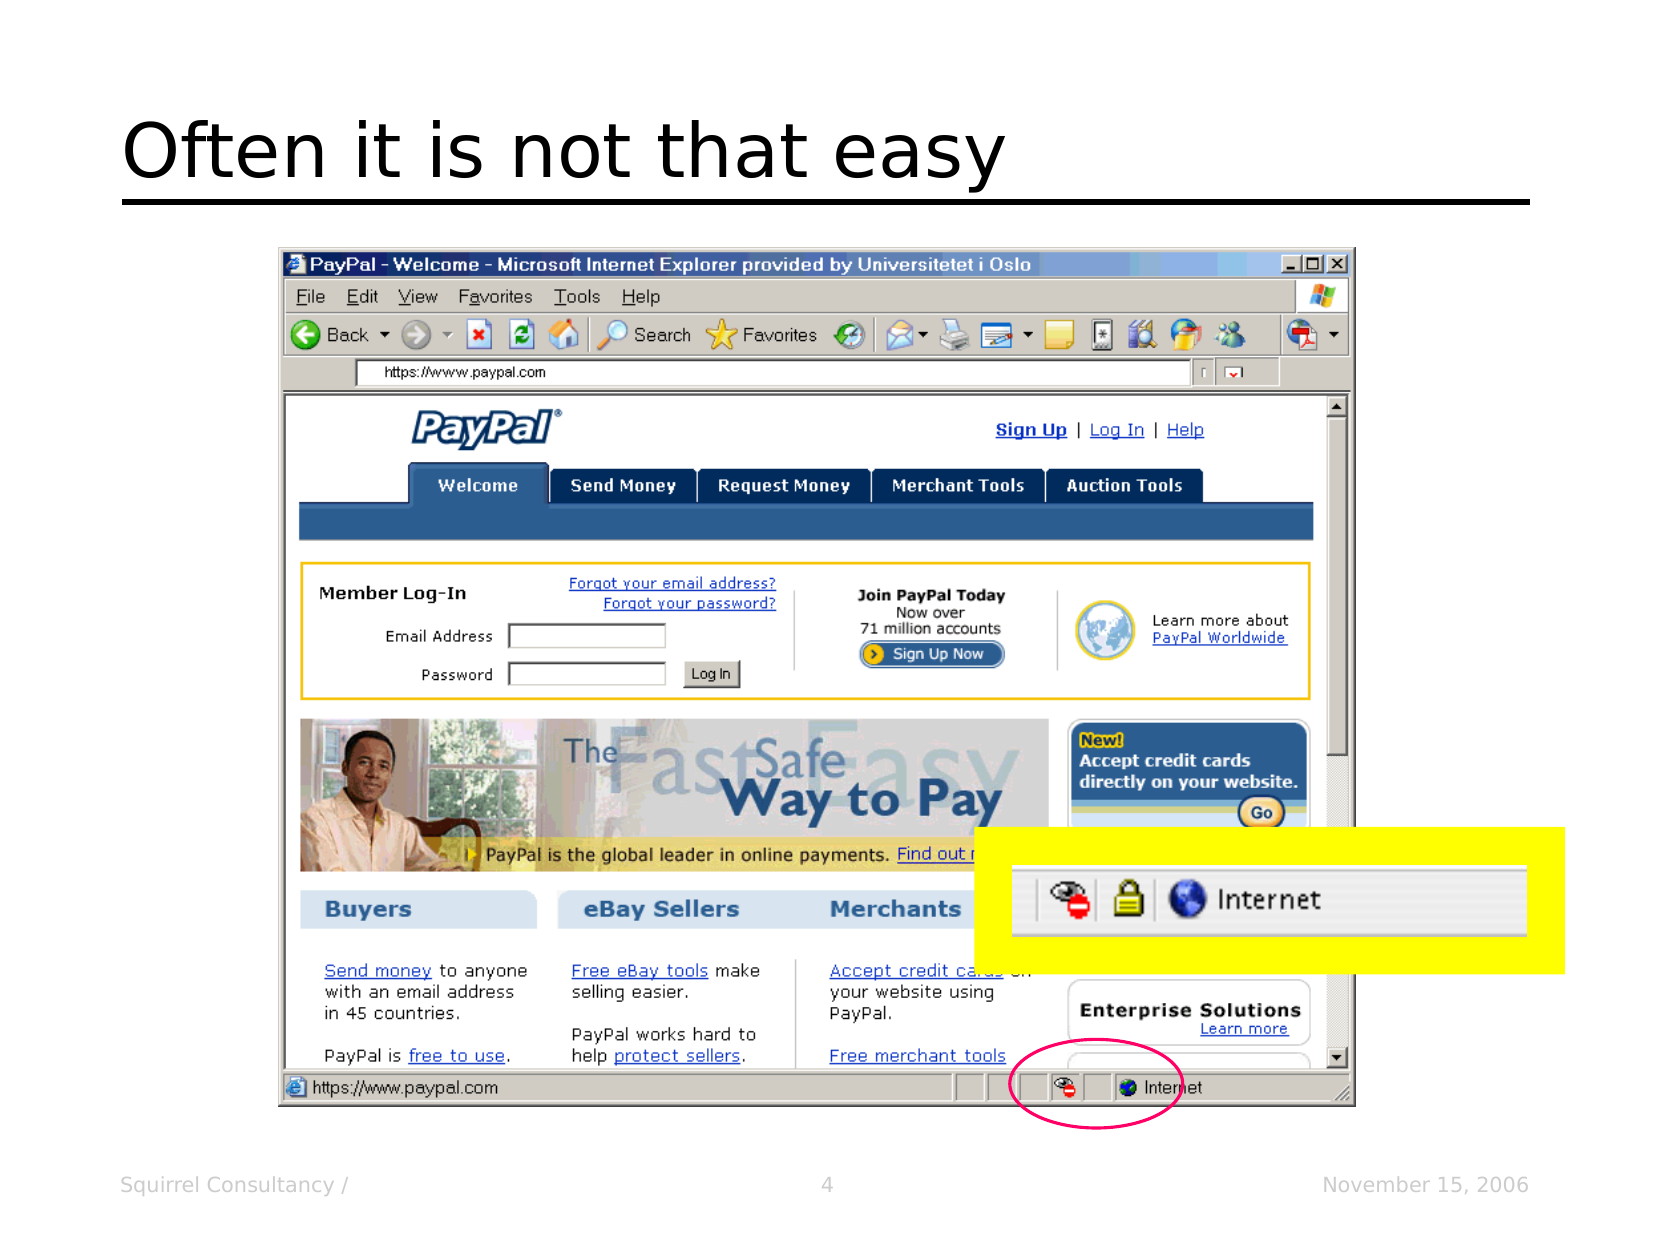

# Often it is not that easy